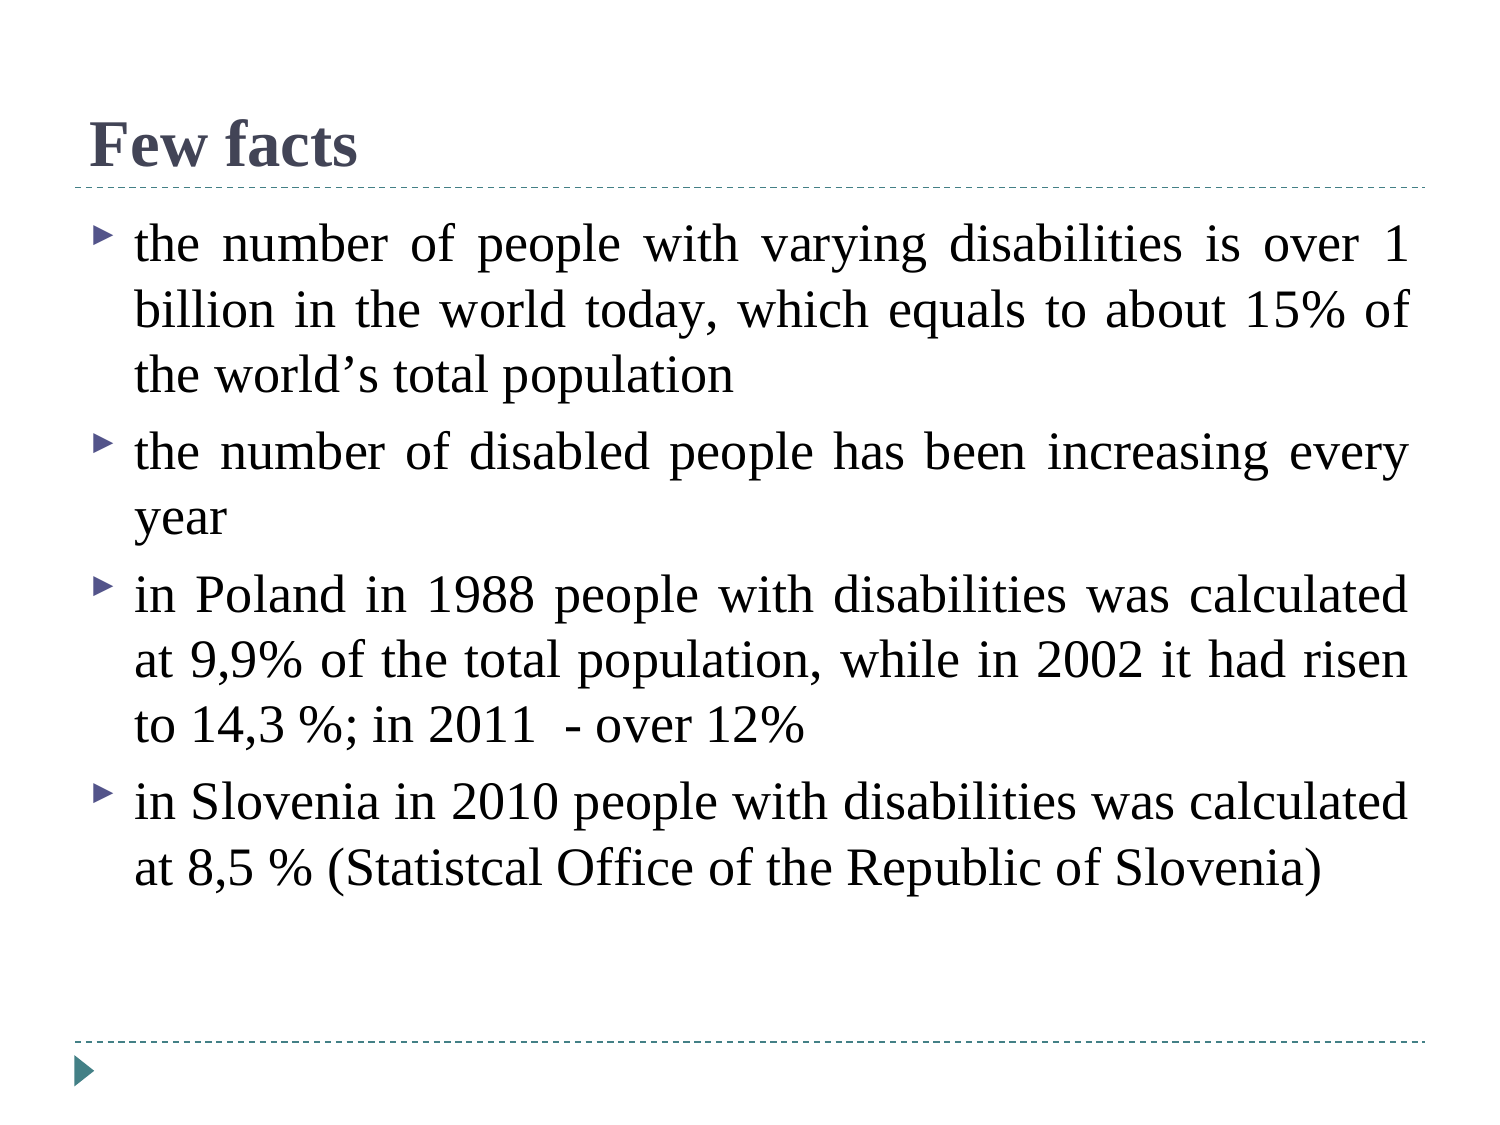

# Few facts
the number of people with varying disabilities is over 1 billion in the world today, which equals to about 15% of the world’s total population
the number of disabled people has been increasing every year
in Poland in 1988 people with disabilities was calculated at 9,9% of the total population, while in 2002 it had risen to 14,3 %; in 2011 - over 12%
in Slovenia in 2010 people with disabilities was calculated at 8,5 % (Statistcal Office of the Republic of Slovenia)